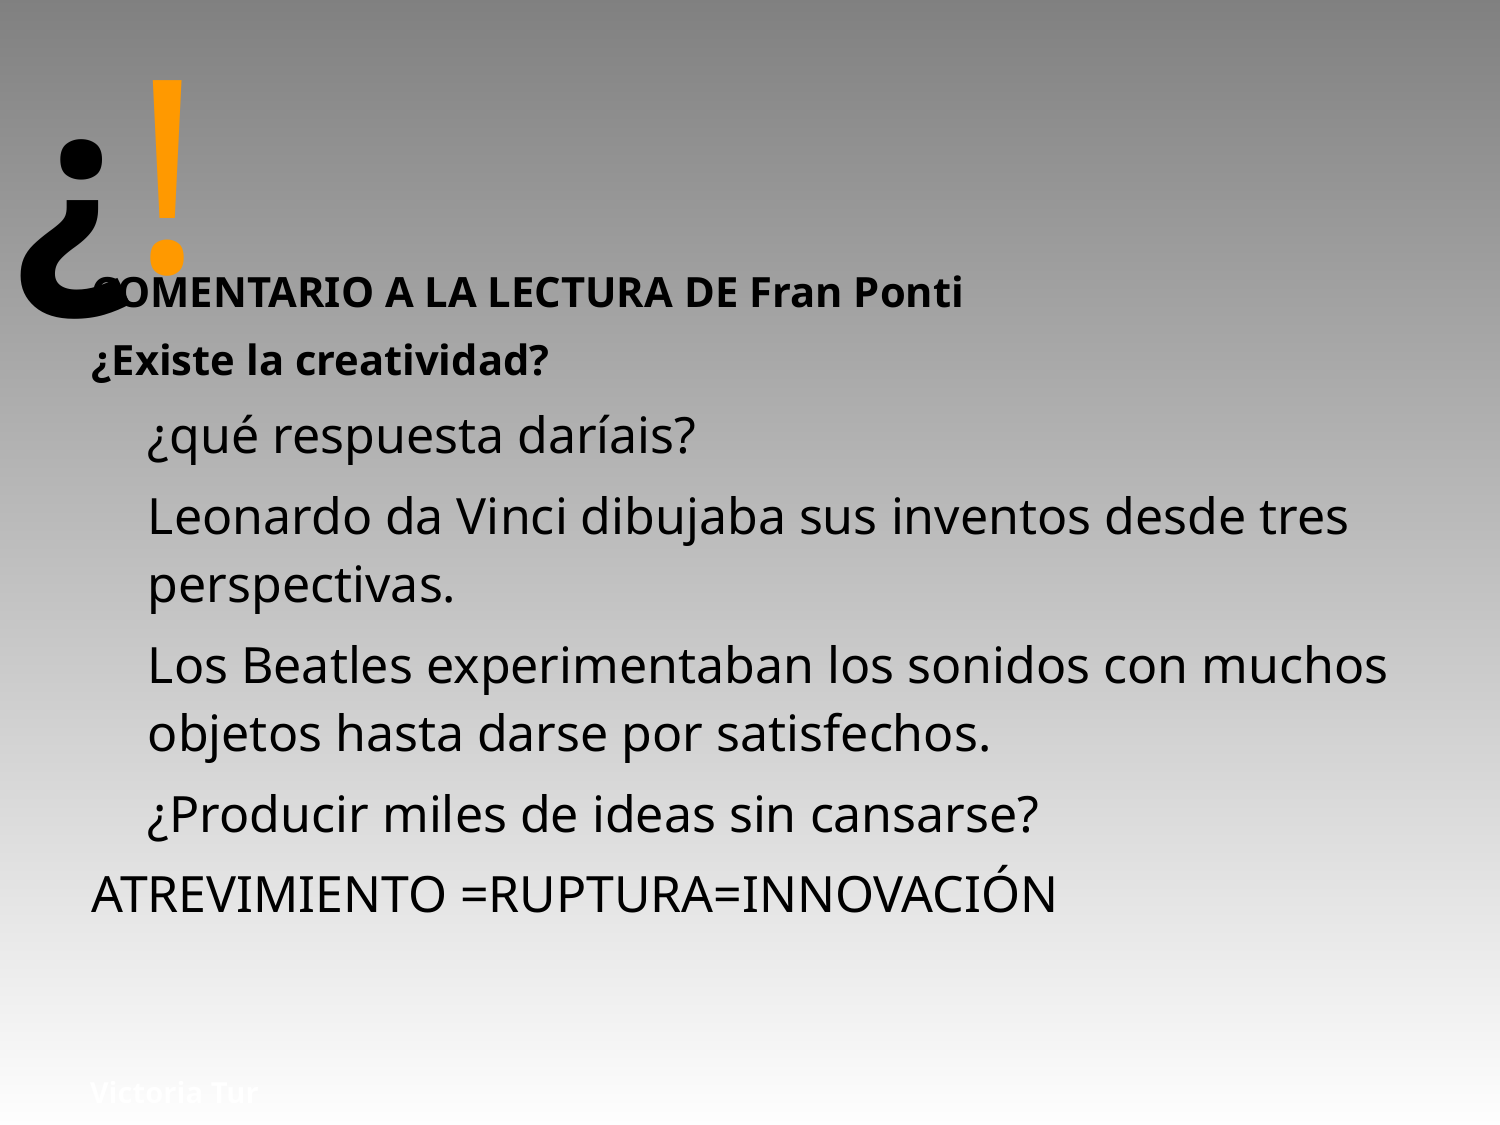

#
COMENTARIO A LA LECTURA DE Fran Ponti
¿Existe la creatividad?
	¿qué respuesta daríais?
 	Leonardo da Vinci dibujaba sus inventos desde tres perspectivas.
	Los Beatles experimentaban los sonidos con muchos objetos hasta darse por satisfechos.
	¿Producir miles de ideas sin cansarse?
ATREVIMIENTO =RUPTURA=INNOVACIÓN